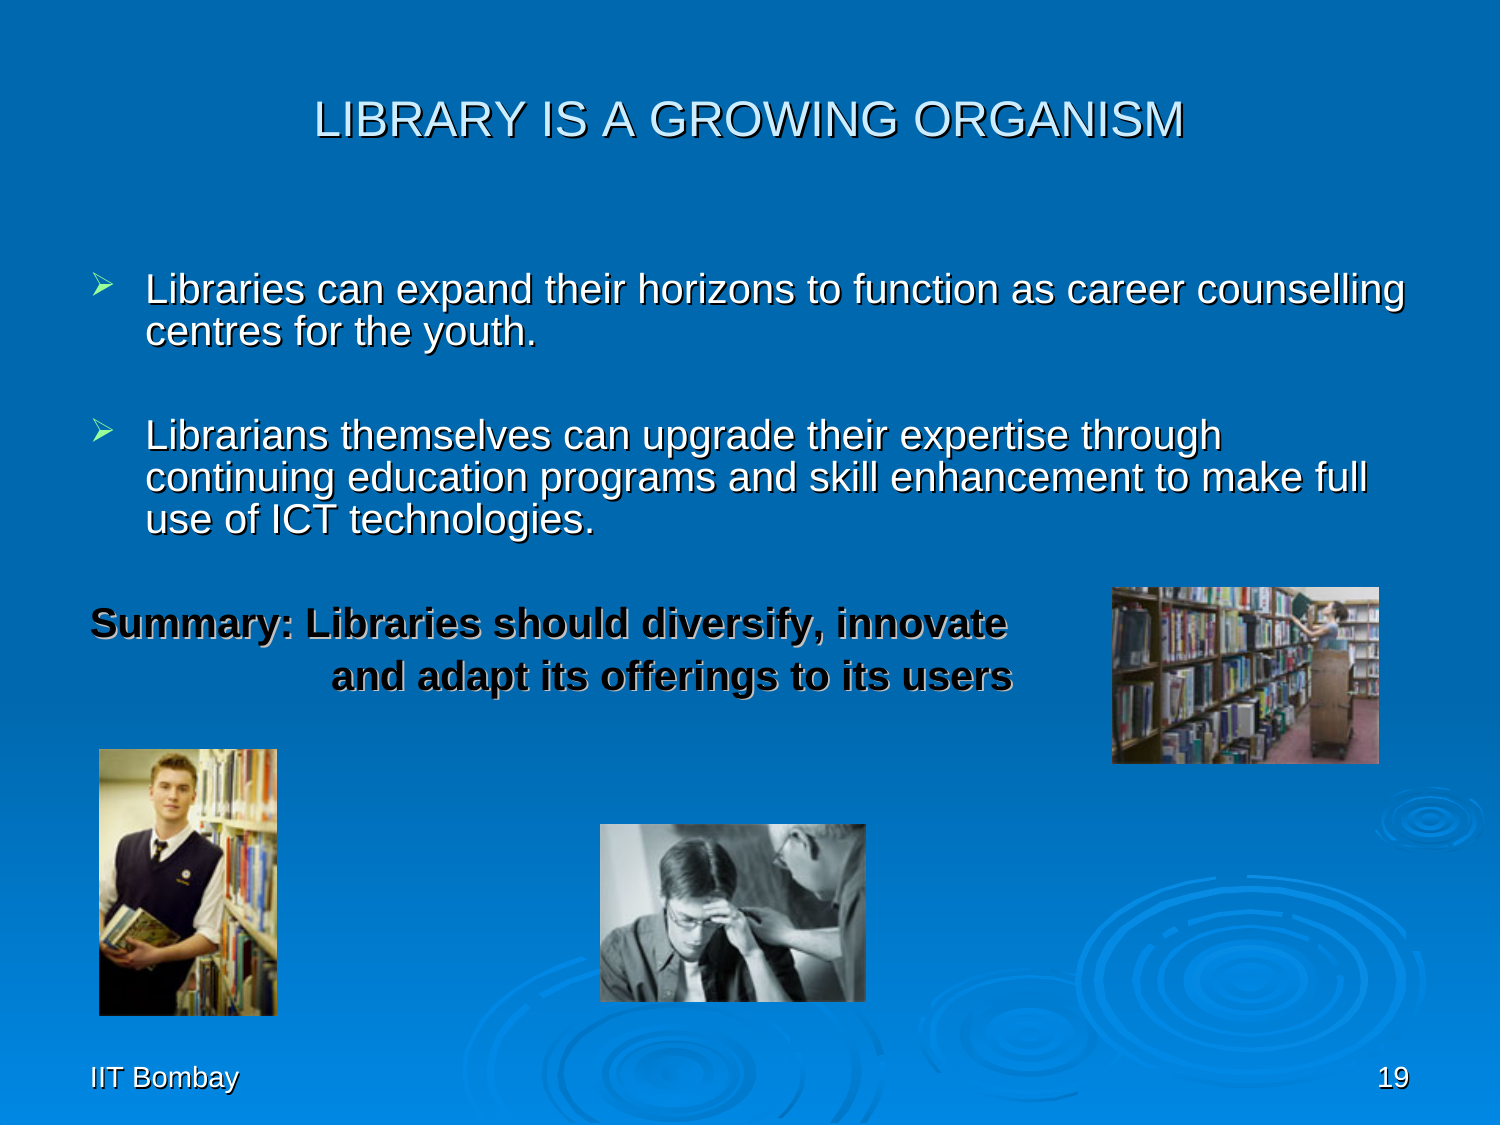

# LIBRARY IS A GROWING ORGANISM
Libraries can expand their horizons to function as career counselling centres for the youth.
Librarians themselves can upgrade their expertise through continuing education programs and skill enhancement to make full use of ICT technologies.
Summary: Libraries should diversify, innovate
 and adapt its offerings to its users
IIT Bombay
19